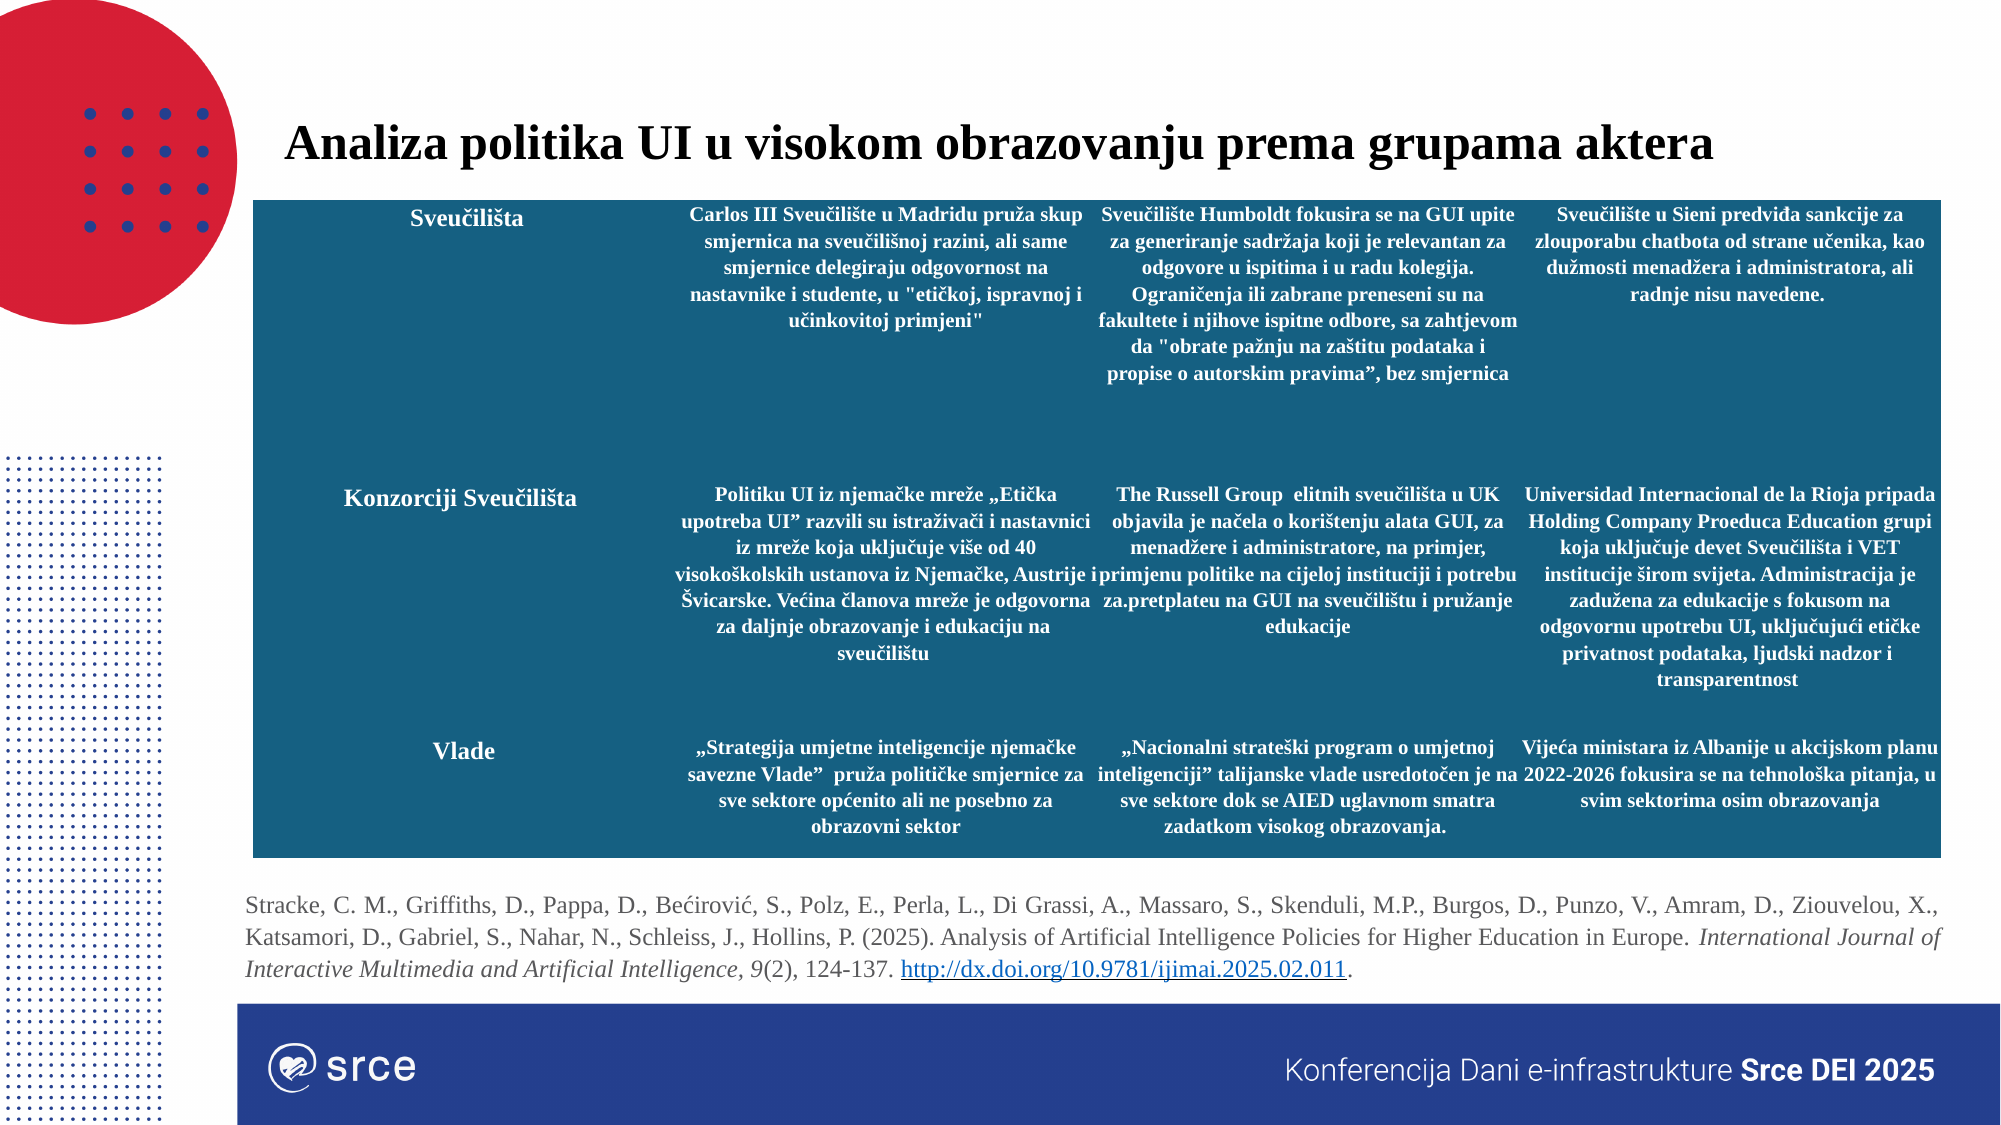

# Analiza politika UI u visokom obrazovanju prema grupama aktera
| Sveučilišta | Carlos III Sveučilište u Madridu pruža skup smjernica na sveučilišnoj razini, ali same smjernice delegiraju odgovornost na nastavnike i studente, u "etičkoj, ispravnoj i učinkovitoj primjeni" | Sveučilište Humboldt fokusira se na GUI upite za generiranje sadržaja koji je relevantan za odgovore u ispitima i u radu kolegija. Ograničenja ili zabrane preneseni su na fakultete i njihove ispitne odbore, sa zahtjevom da "obrate pažnju na zaštitu podataka i propise o autorskim pravima”, bez smjernica | Sveučilište u Sieni predviđa sankcije za zlouporabu chatbota od strane učenika, kao dužmosti menadžera i administratora, ali radnje nisu navedene. |
| --- | --- | --- | --- |
| Konzorciji Sveučilišta | Politiku UI iz njemačke mreže „Etička upotreba UI” razvili su istraživači i nastavnici iz mreže koja uključuje više od 40 visokoškolskih ustanova iz Njemačke, Austrije i Švicarske. Većina članova mreže je odgovorna za daljnje obrazovanje i edukaciju na sveučilištu | The Russell Group elitnih sveučilišta u UK objavila je načela o korištenju alata GUI, za menadžere i administratore, na primjer, primjenu politike na cijeloj instituciji i potrebu za.pretplateu na GUI na sveučilištu i pružanje edukacije | Universidad Internacional de la Rioja pripada Holding Company Proeduca Education grupi koja uključuje devet Sveučilišta i VET institucije širom svijeta. Administracija je zadužena za edukacije s fokusom na odgovornu upotrebu UI, uključujući etičke privatnost podataka, ljudski nadzor i transparentnost |
| Vlade | „Strategija umjetne inteligencije njemačke savezne Vlade” pruža političke smjernice za sve sektore općenito ali ne posebno za obrazovni sektor | „Nacionalni strateški program o umjetnoj inteligenciji” talijanske vlade usredotočen je na sve sektore dok se AIED uglavnom smatra zadatkom visokog obrazovanja. | Vijeća ministara iz Albanije u akcijskom planu 2022-2026 fokusira se na tehnološka pitanja, u svim sektorima osim obrazovanja |
Stracke, C. M., Griffiths, D., Pappa, D., Bećirović, S., Polz, E., Perla, L., Di Grassi, A., Massaro, S., Skenduli, M.P., Burgos, D., Punzo, V., Amram, D., Ziouvelou, X., Katsamori, D., Gabriel, S., Nahar, N., Schleiss, J., Hollins, P. (2025). Analysis of Artificial Intelligence Policies for Higher Education in Europe. International Journal of Interactive Multimedia and Artificial Intelligence, 9(2), 124-137. http://dx.doi.org/10.9781/ijimai.2025.02.011.